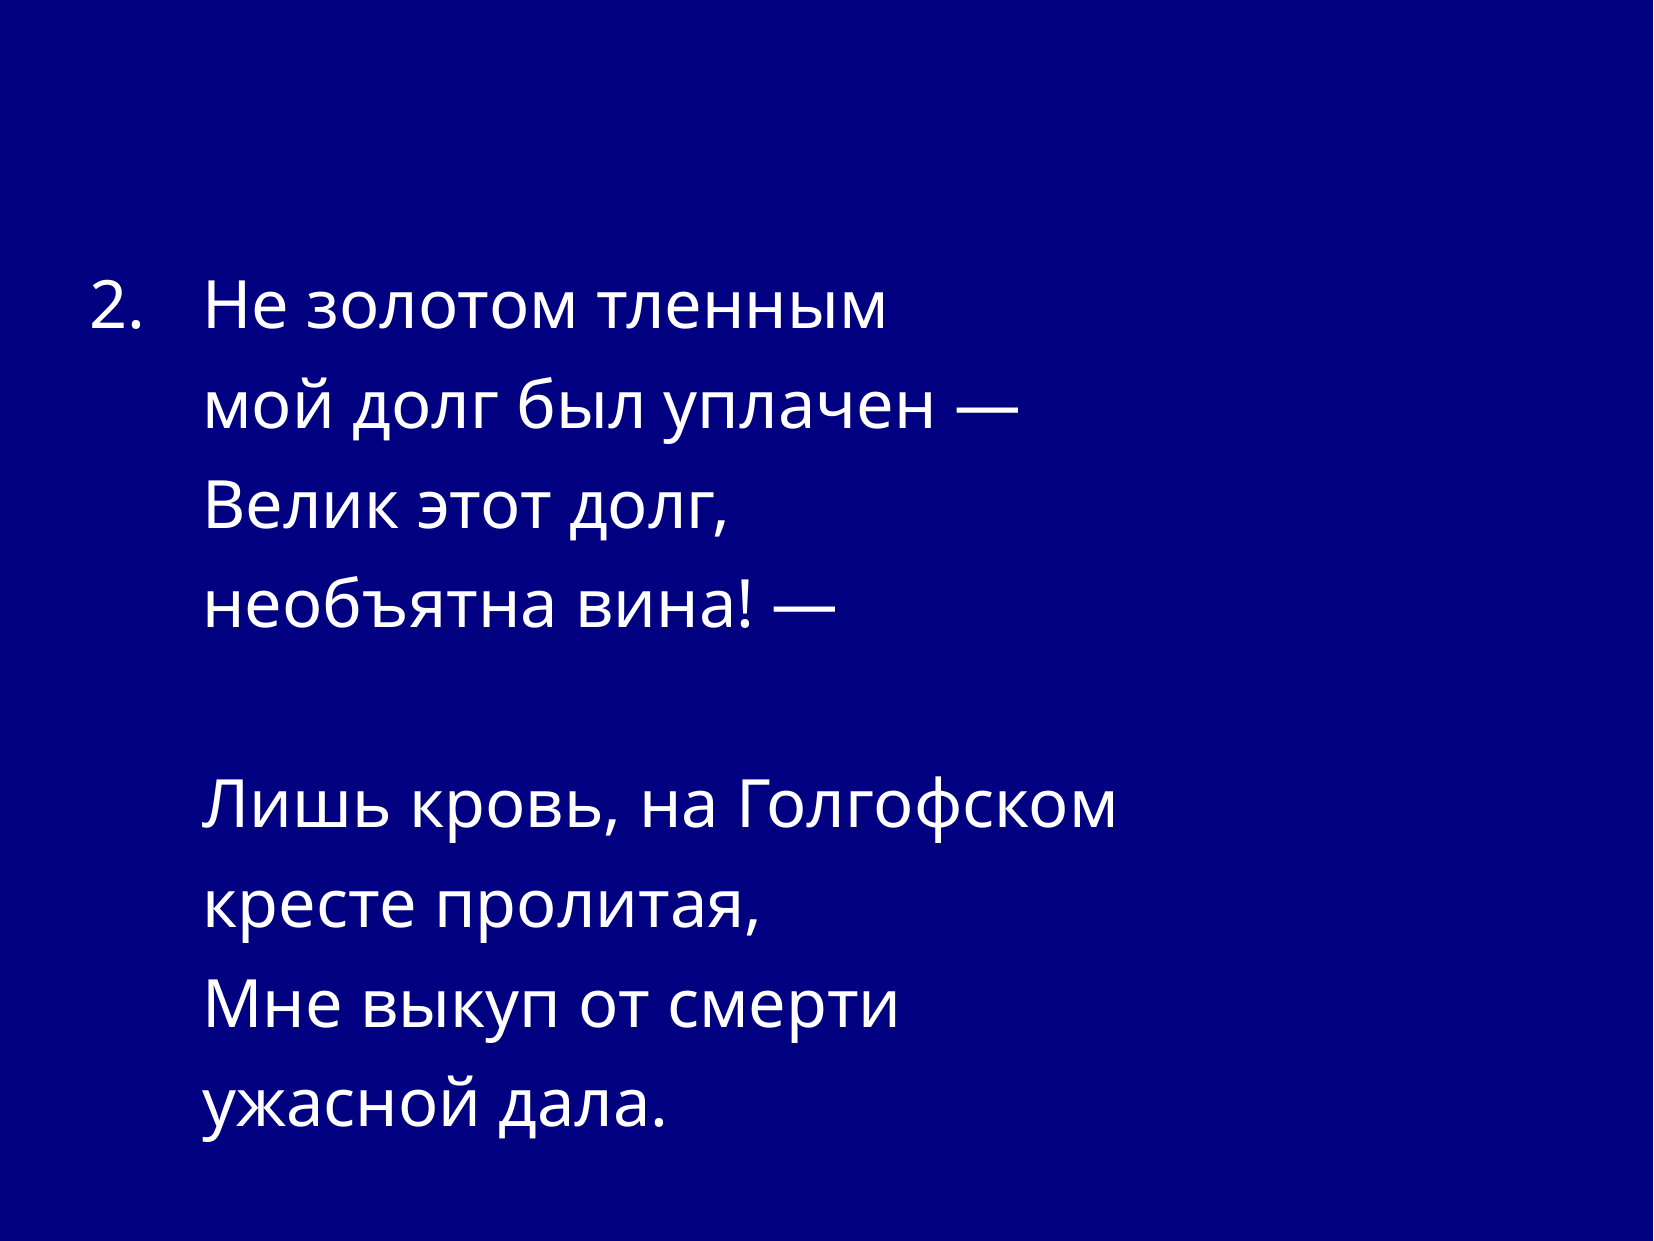

2.	Не золотом тленным
	мой долг был уплачен —
	Велик этот долг,
	необъятна вина! —
	Лишь кровь, на Голгофском
	кресте пролитая,
	Мне выкуп от смерти
	ужасной дала.